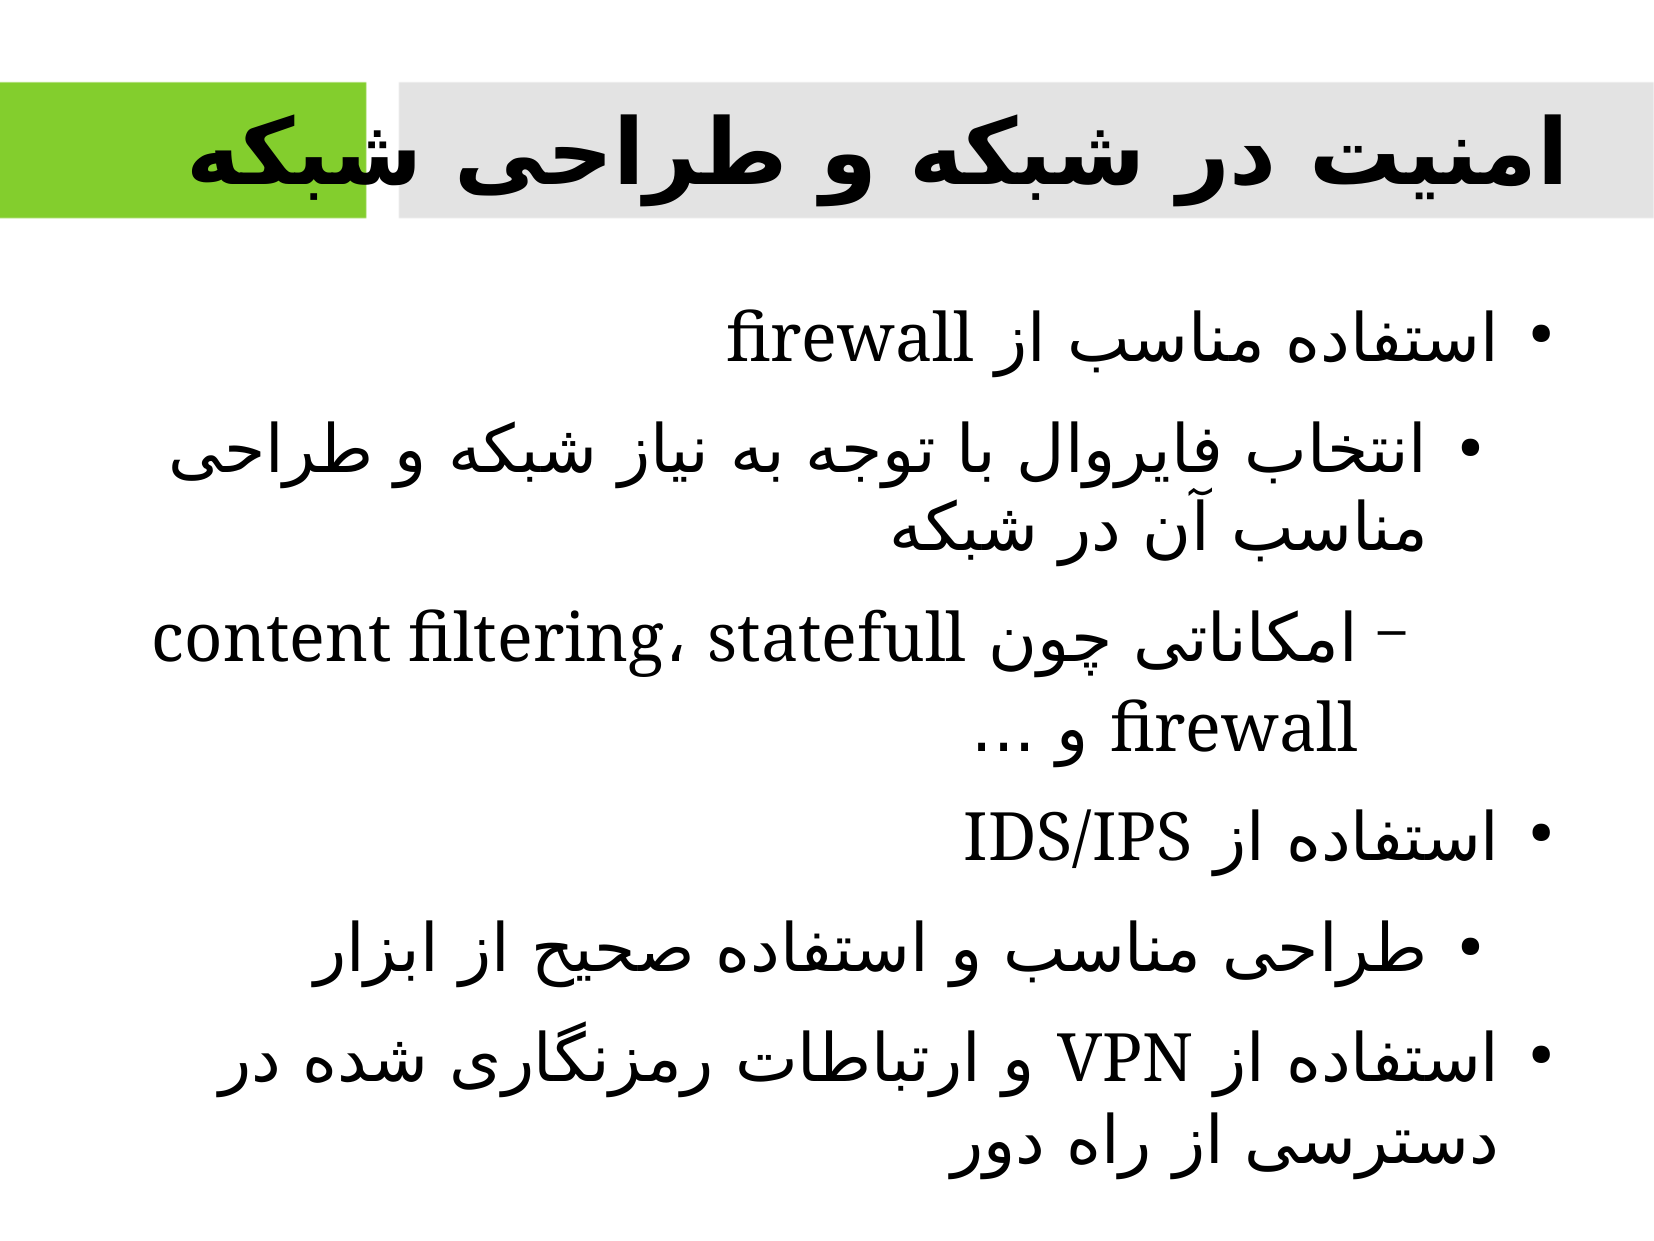

# امنیت در شبکه و طراحی شبکه
استفاده مناسب از firewall
انتخاب فایروال با توجه به نیاز شبکه و طراحی مناسب آن در شبکه
امکاناتی چون content filtering، statefull firewall و ...
استفاده از IDS/IPS
طراحی مناسب و استفاده صحیح از ابزار
استفاده از VPN و ارتباطات رمزنگاری شده در دسترسی از راه دور